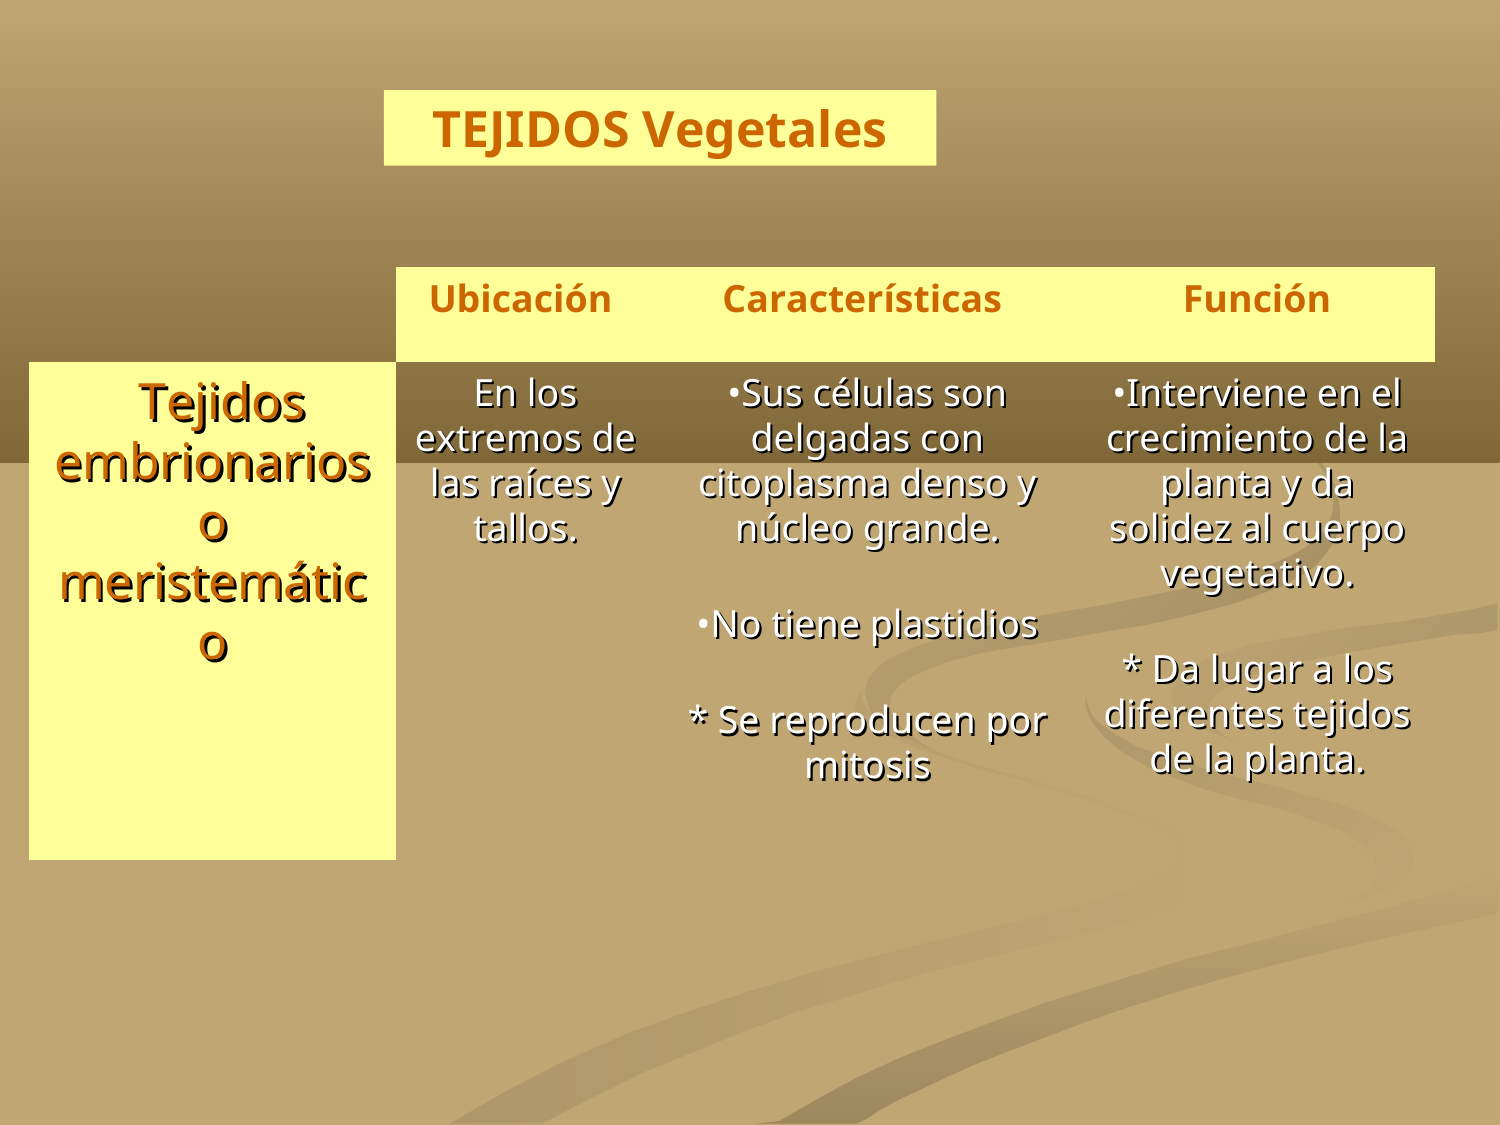

TEJIDOS Vegetales
| | Ubicación | Características | Función |
| --- | --- | --- | --- |
| Tejidos embrionarios o meristemático | En los extremos de las raíces y tallos. | Sus células son delgadas con citoplasma denso y núcleo grande. No tiene plastidios \* Se reproducen por mitosis | Interviene en el crecimiento de la planta y da solidez al cuerpo vegetativo. \* Da lugar a los diferentes tejidos de la planta. |